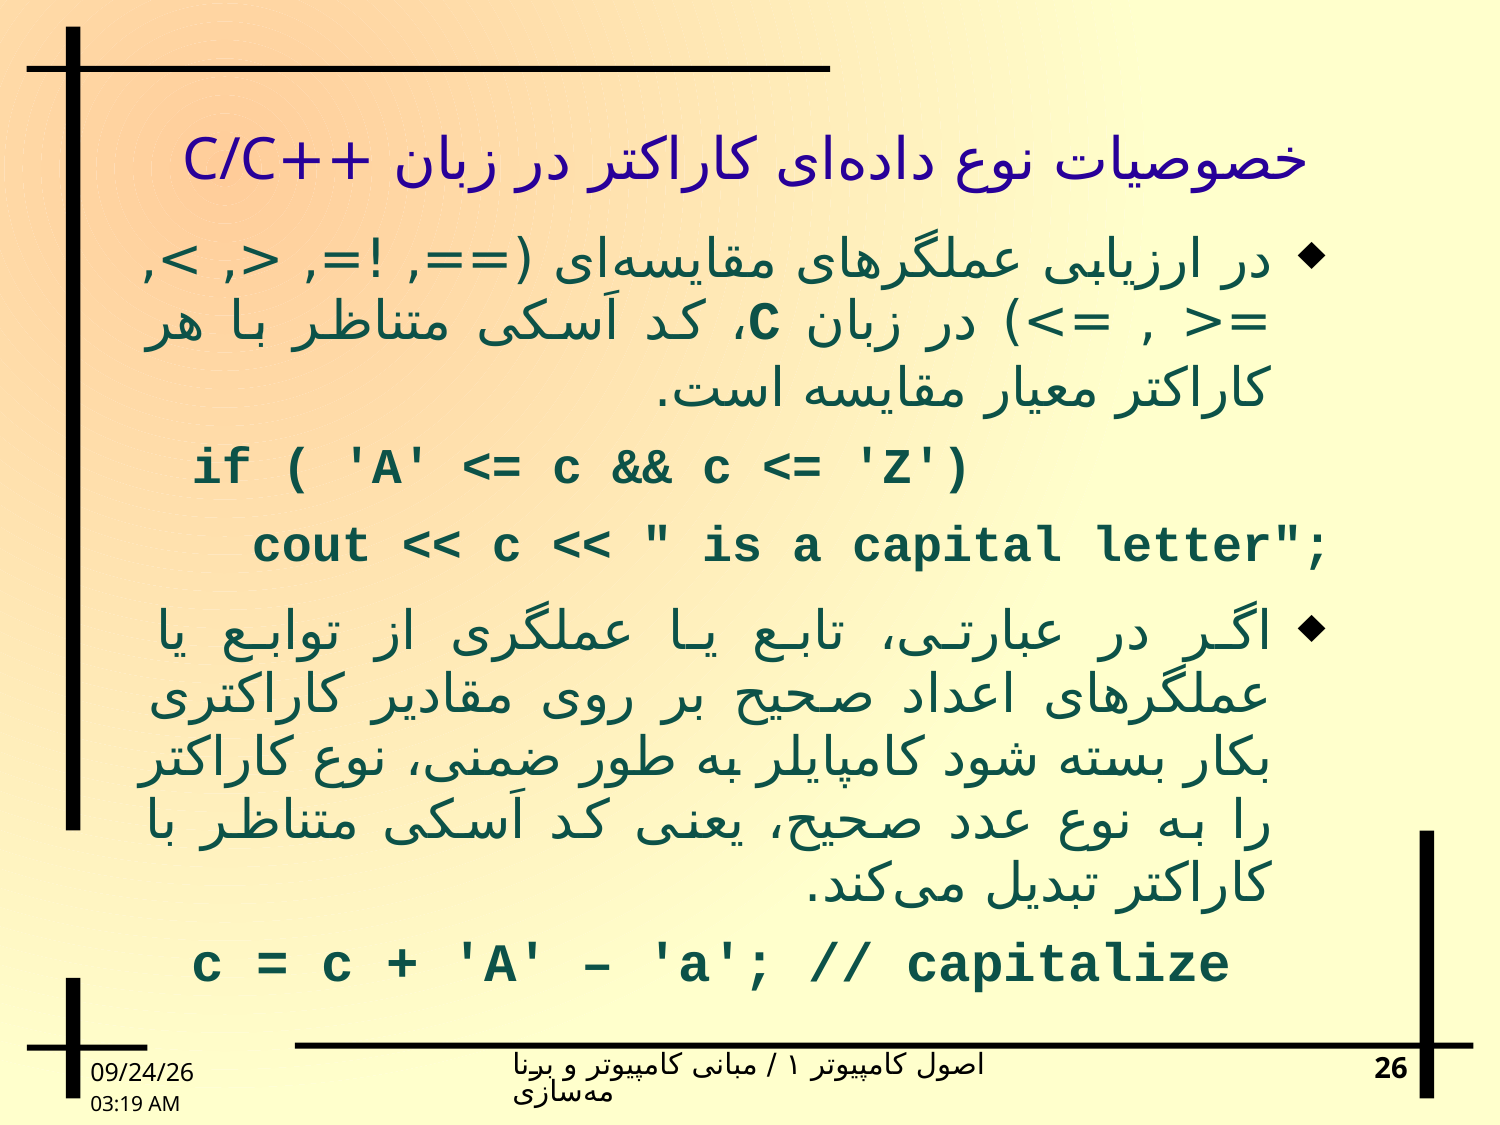

# خصوصیات نوع داده‌ای کاراکتر در زبان ++C/C
در ارزیابی عملگرهای مقایسه‌ای (==, !=, <, >, =< , =>) در زبان C، کد اَسکی متناظر با هر کاراکتر معیار مقایسه است.
if ( 'A' <= c && c <= 'Z')
 cout << c << " is a capital letter";
اگر در عبارتی، تابع یا عملگری از توابع یا عملگرهای اعداد صحیح بر روی مقادیر کاراکتری بکار بسته شود کامپایلر به طور ضمنی، نوع کاراکتر را به نوع عدد صحیح، یعنی کد اَسکی متناظر با کاراکتر تبدیل می‌کند.
c = c + 'A' – 'a'; // capitalize
اصول کامپیوتر ۱ / مبانی کامپیوتر و برنامه‌سازی
26